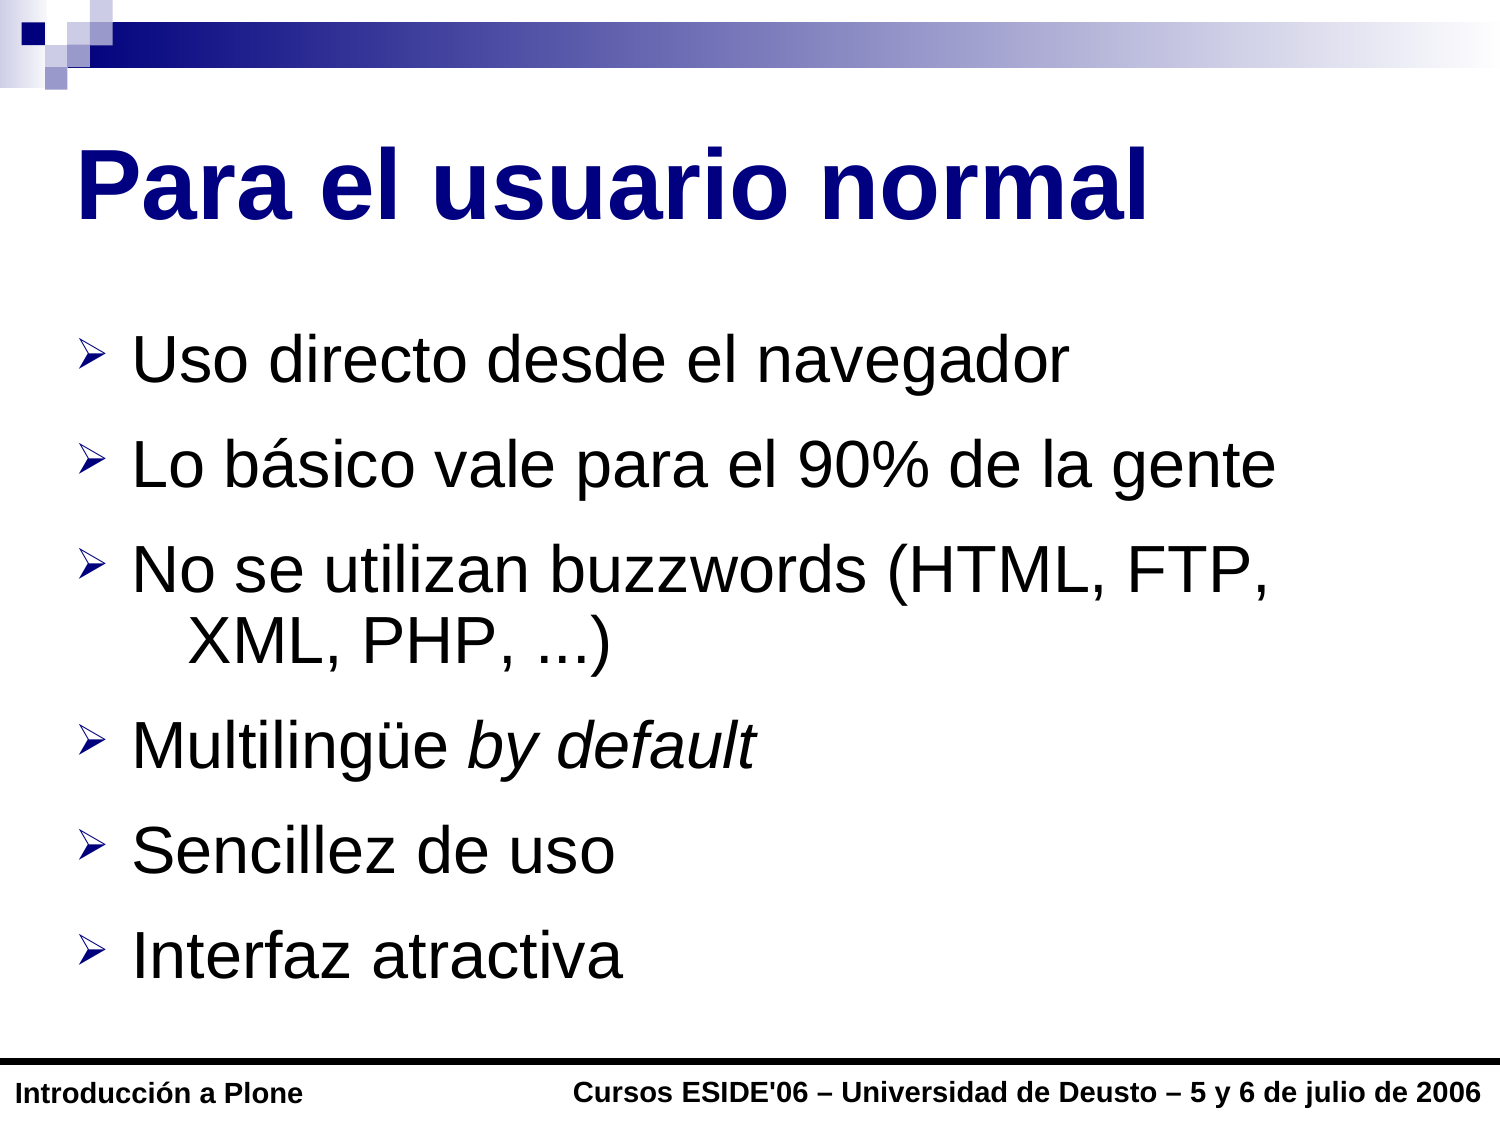

# Para el usuario normal
Uso directo desde el navegador
Lo básico vale para el 90% de la gente
No se utilizan buzzwords (HTML, FTP, XML, PHP, ...)
Multilingüe by default
Sencillez de uso
Interfaz atractiva